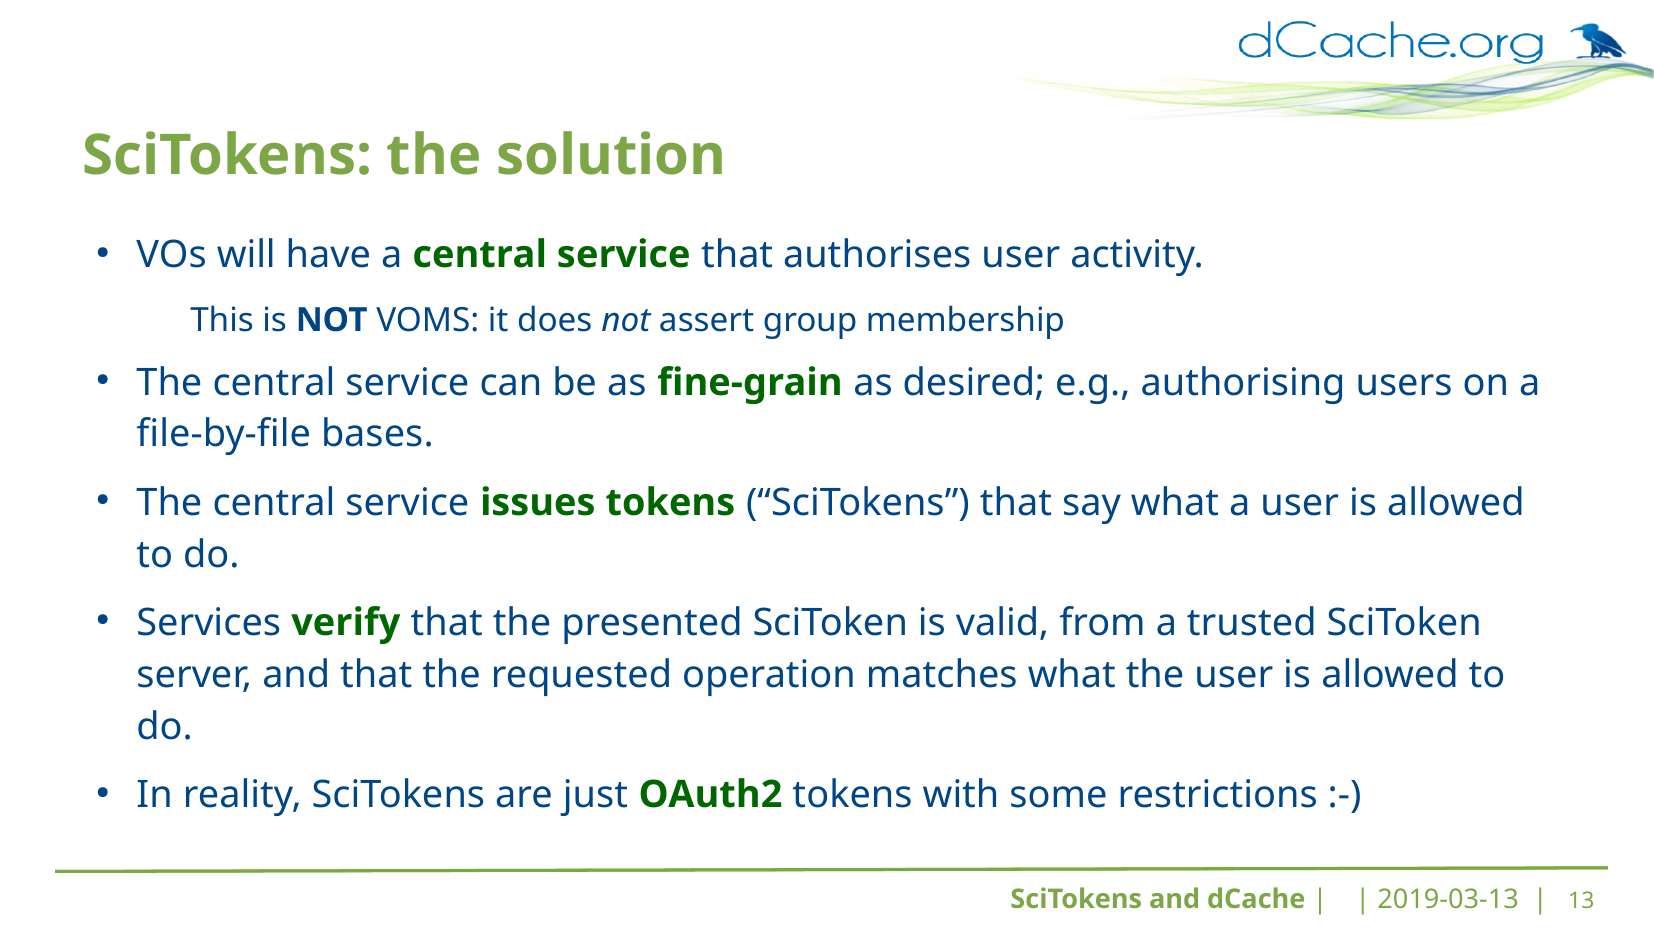

# SciTokens: the solution
VOs will have a central service that authorises user activity.
This is NOT VOMS: it does not assert group membership
The central service can be as fine-grain as desired; e.g., authorising users on a file-by-file bases.
The central service issues tokens (“SciTokens”) that say what a user is allowed to do.
Services verify that the presented SciToken is valid, from a trusted SciToken server, and that the requested operation matches what the user is allowed to do.
In reality, SciTokens are just OAuth2 tokens with some restrictions :-)